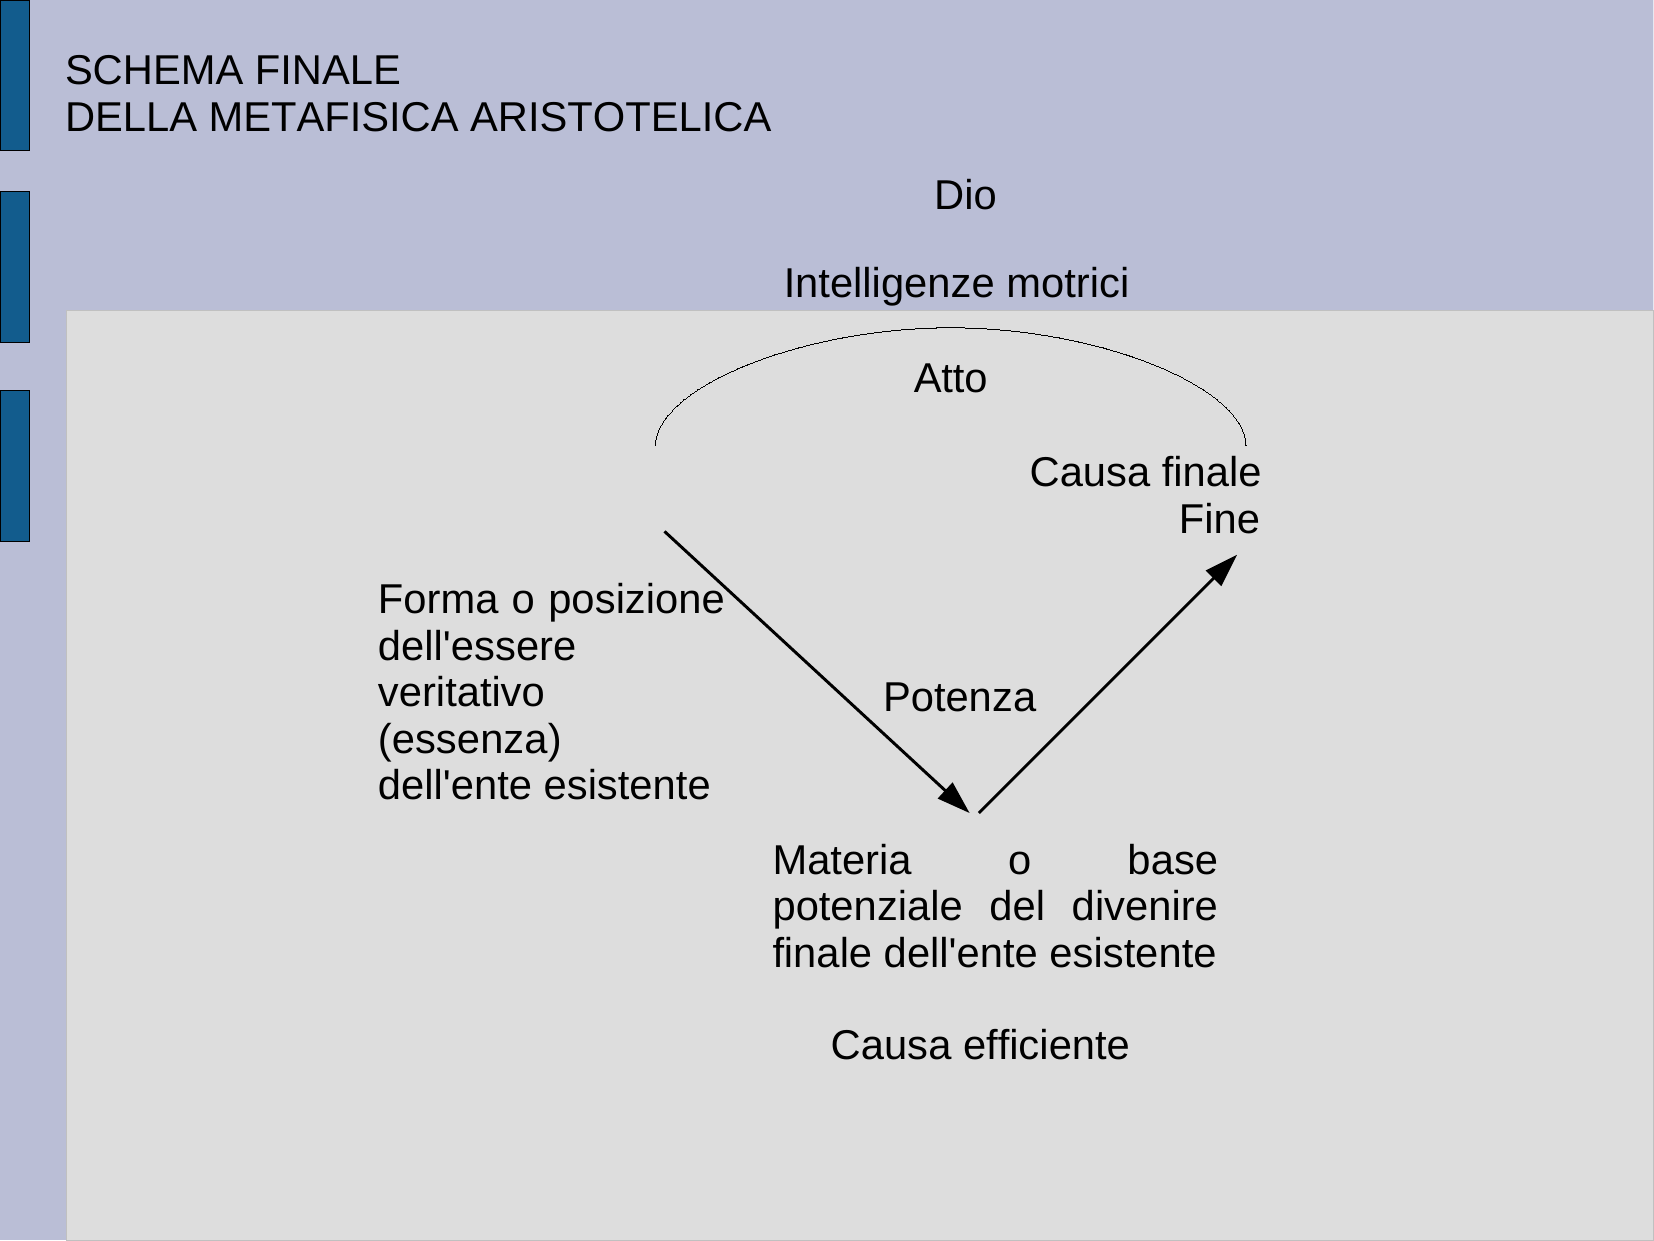

SCHEMA FINALE
DELLA METAFISICA ARISTOTELICA
#
Dio
Intelligenze motrici
Atto
Causa finale
Fine
Forma o posizione dell'essere veritativo (essenza) dell'ente esistente
Potenza
Materia o base potenziale del divenire finale dell'ente esistente
Causa efficiente